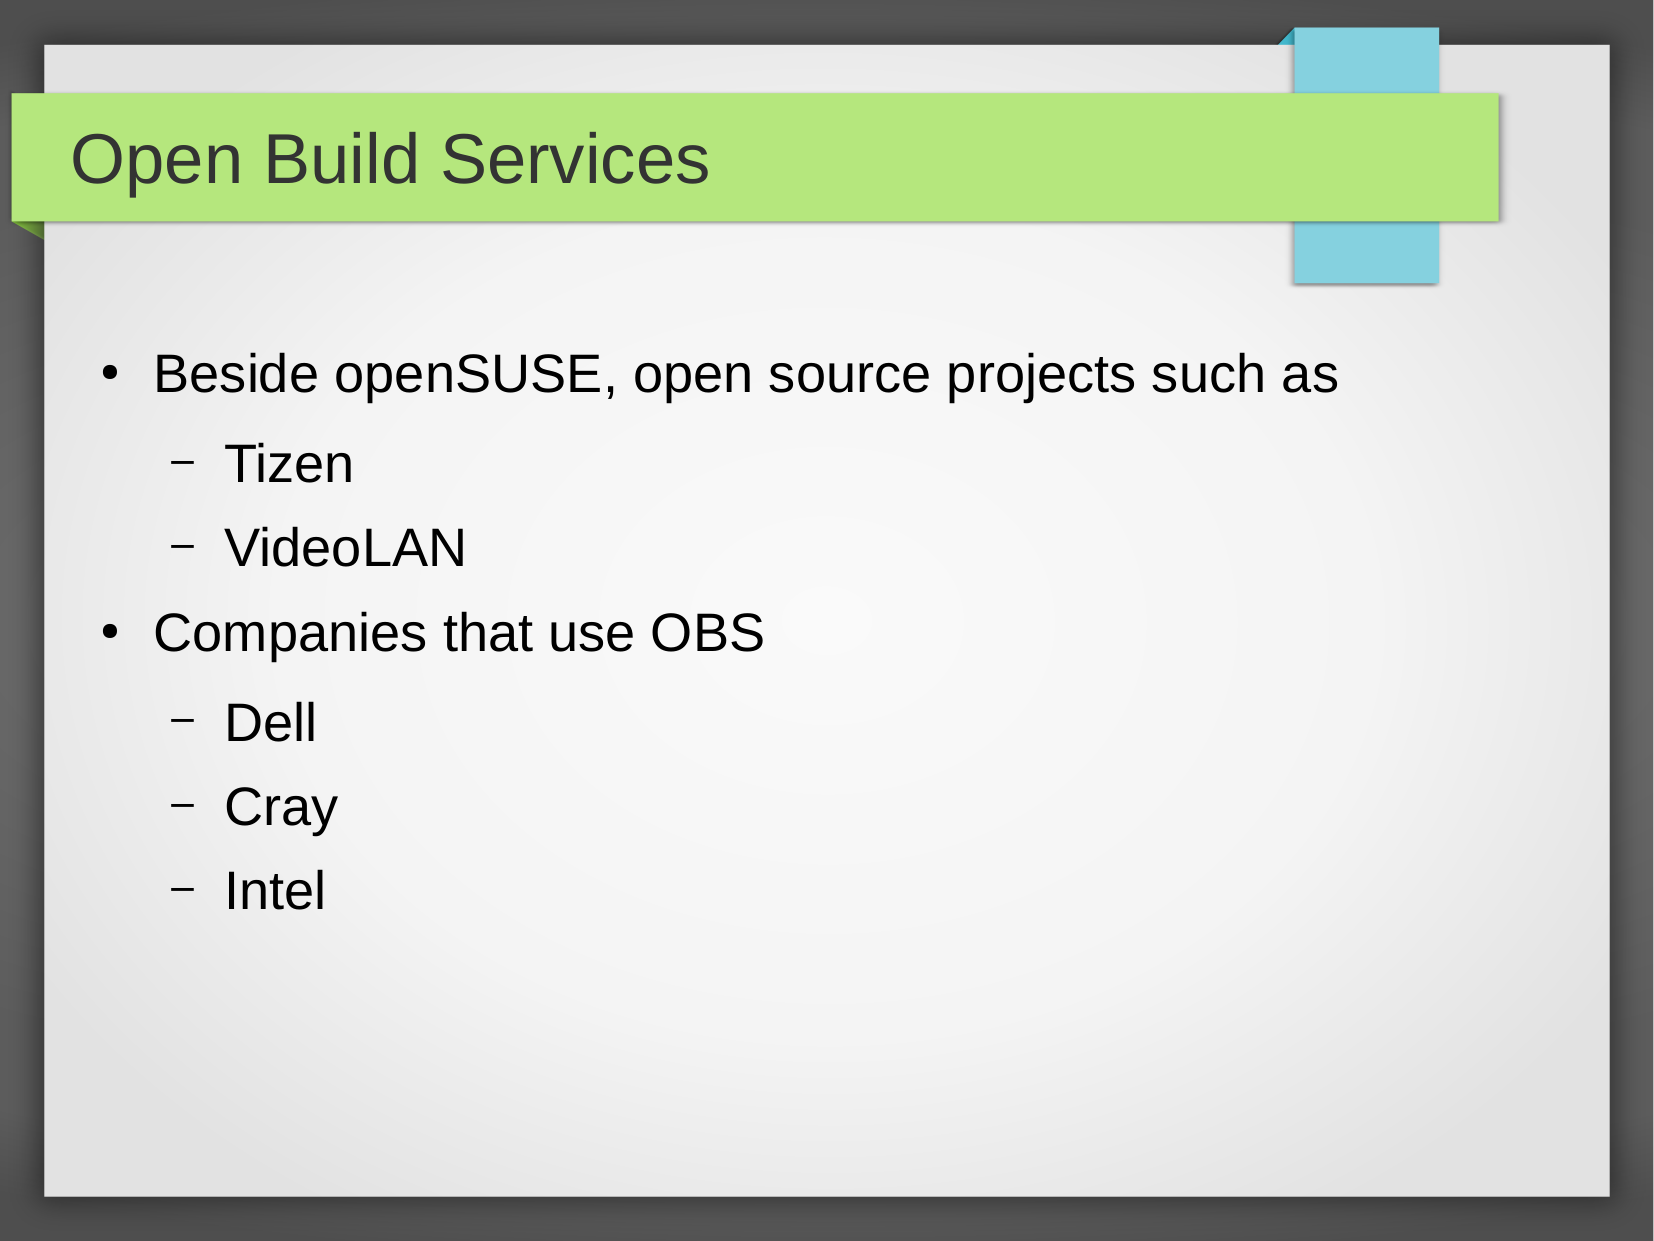

# Open Build Services
Beside openSUSE, open source projects such as
Tizen
VideoLAN
Companies that use OBS
Dell
Cray
Intel